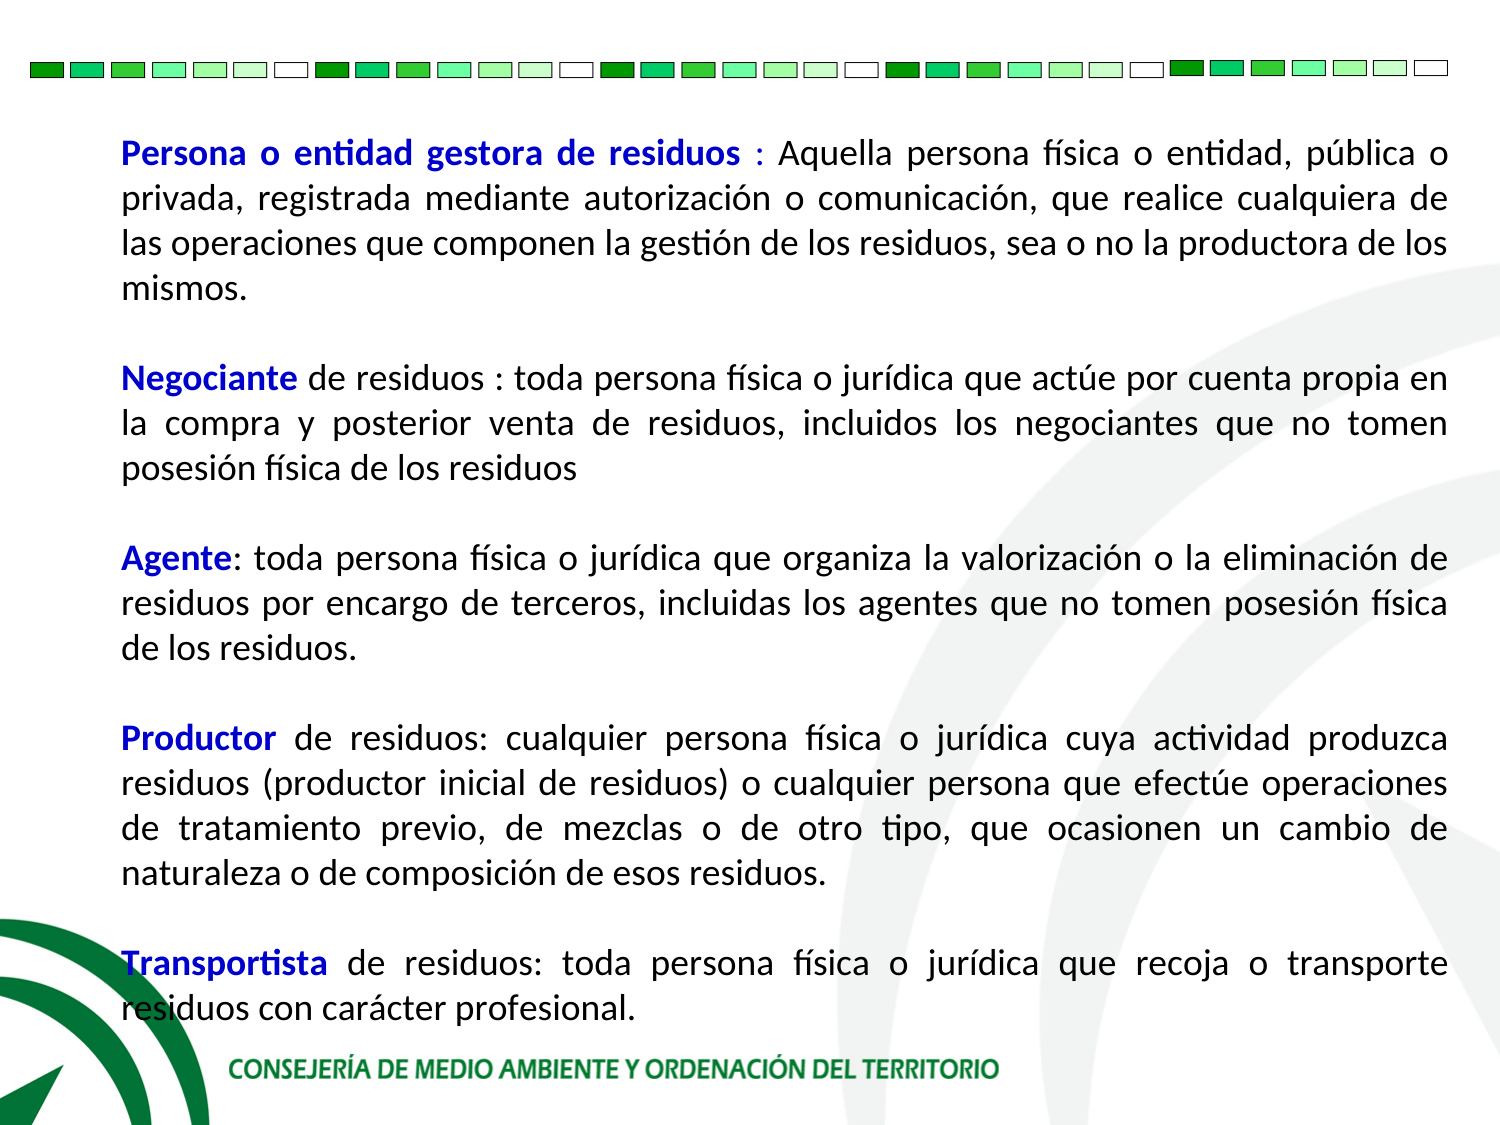

Persona o entidad gestora de residuos : Aquella persona física o entidad, pública o privada, registrada mediante autorización o comunicación, que realice cualquiera de las operaciones que componen la gestión de los residuos, sea o no la productora de los mismos.
Negociante de residuos : toda persona física o jurídica que actúe por cuenta propia en la compra y posterior venta de residuos, incluidos los negociantes que no tomen posesión física de los residuos
Agente: toda persona física o jurídica que organiza la valorización o la eliminación de residuos por encargo de terceros, incluidas los agentes que no tomen posesión física de los residuos.
Productor de residuos: cualquier persona física o jurídica cuya actividad produzca residuos (productor inicial de residuos) o cualquier persona que efectúe operaciones de tratamiento previo, de mezclas o de otro tipo, que ocasionen un cambio de naturaleza o de composición de esos residuos.
Transportista de residuos: toda persona física o jurídica que recoja o transporte residuos con carácter profesional.